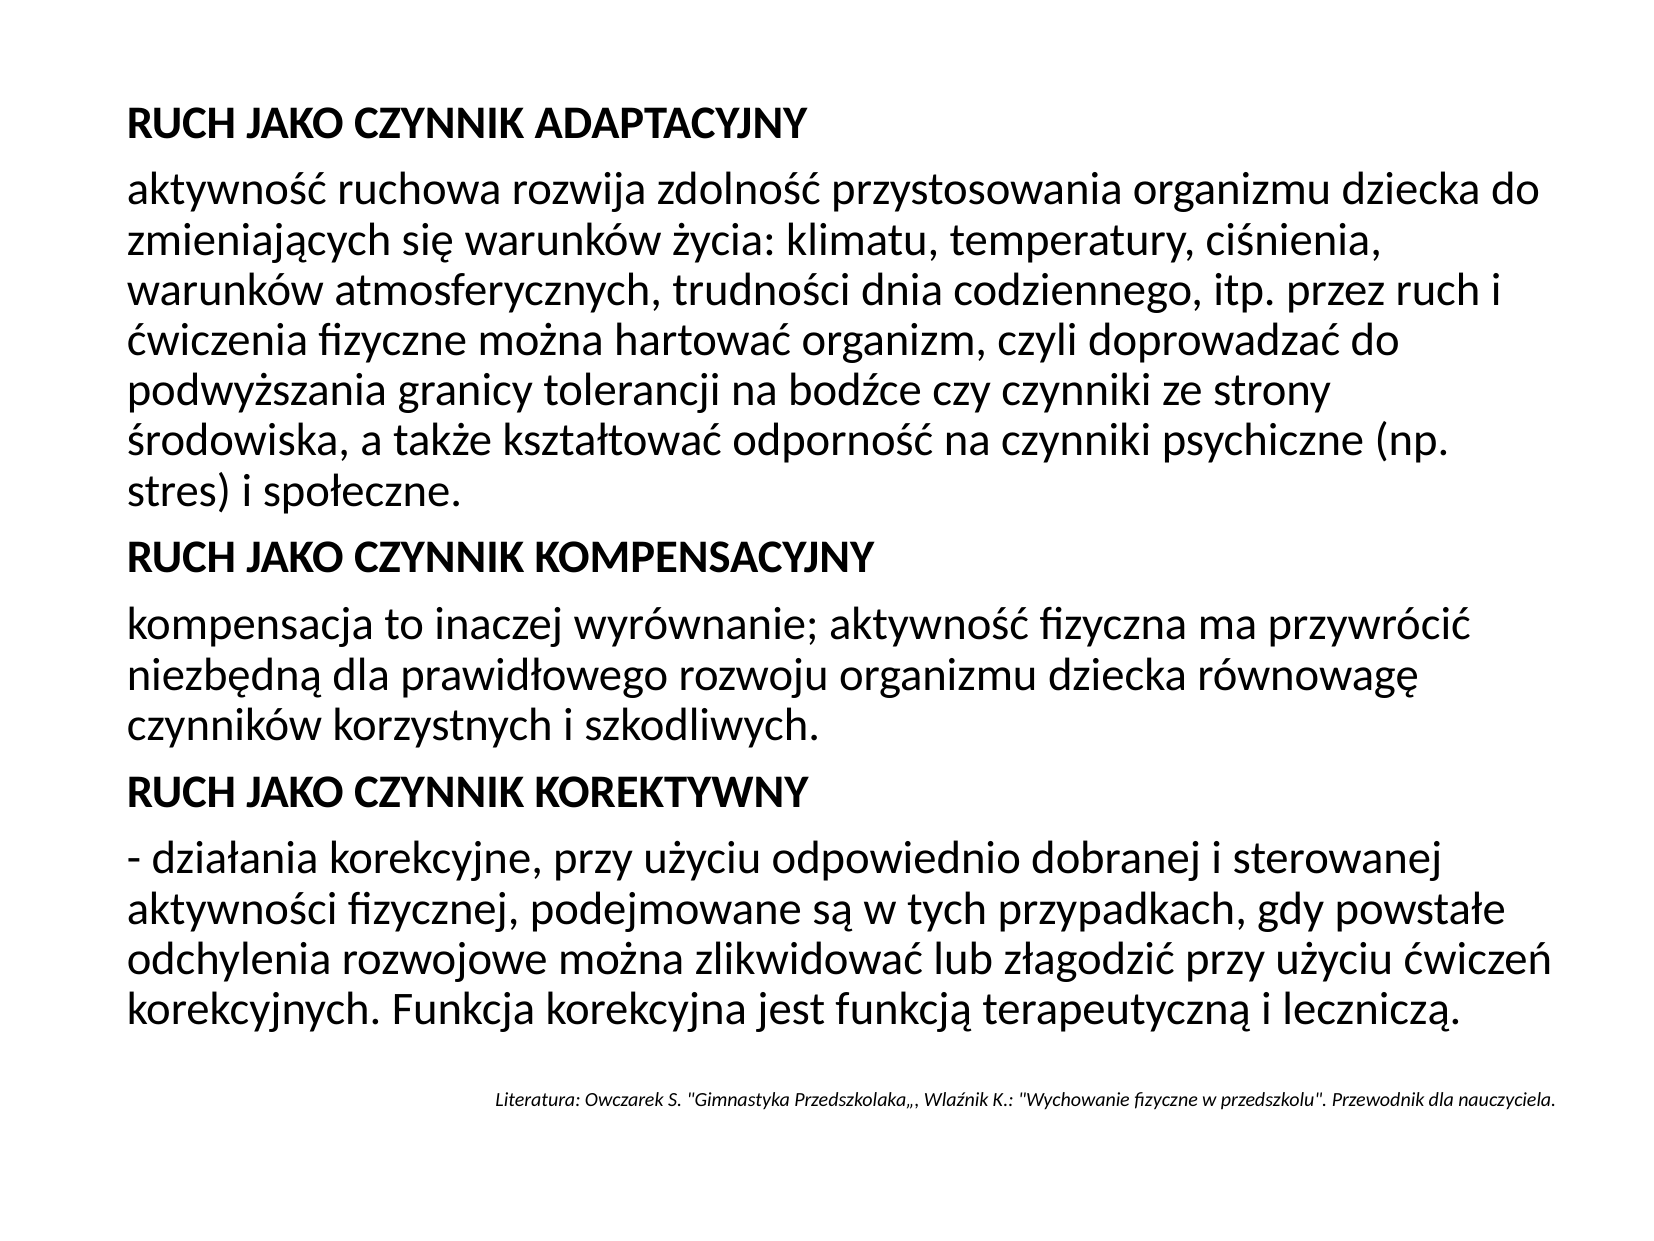

# RUCH JAKO CZYNNIK ADAPTACYJNY
aktywność ruchowa rozwija zdolność przystosowania organizmu dziecka do zmieniających się warunków życia: klimatu, temperatury, ciśnienia, warunków atmosferycznych, trudności dnia codziennego, itp. przez ruch i ćwiczenia fizyczne można hartować organizm, czyli doprowadzać do podwyższania granicy tolerancji na bodźce czy czynniki ze strony środowiska, a także kształtować odporność na czynniki psychiczne (np. stres) i społeczne.
RUCH JAKO CZYNNIK KOMPENSACYJNY
kompensacja to inaczej wyrównanie; aktywność fizyczna ma przywrócić niezbędną dla prawidłowego rozwoju organizmu dziecka równowagę czynników korzystnych i szkodliwych.
RUCH JAKO CZYNNIK KOREKTYWNY
- działania korekcyjne, przy użyciu odpowiednio dobranej i sterowanej aktywności fizycznej, podejmowane są w tych przypadkach, gdy powstałe odchylenia rozwojowe można zlikwidować lub złagodzić przy użyciu ćwiczeń korekcyjnych. Funkcja korekcyjna jest funkcją terapeutyczną i leczniczą.
Literatura: Owczarek S. "Gimnastyka Przedszkolaka„, Wlaźnik K.: "Wychowanie fizyczne w przedszkolu". Przewodnik dla nauczyciela.